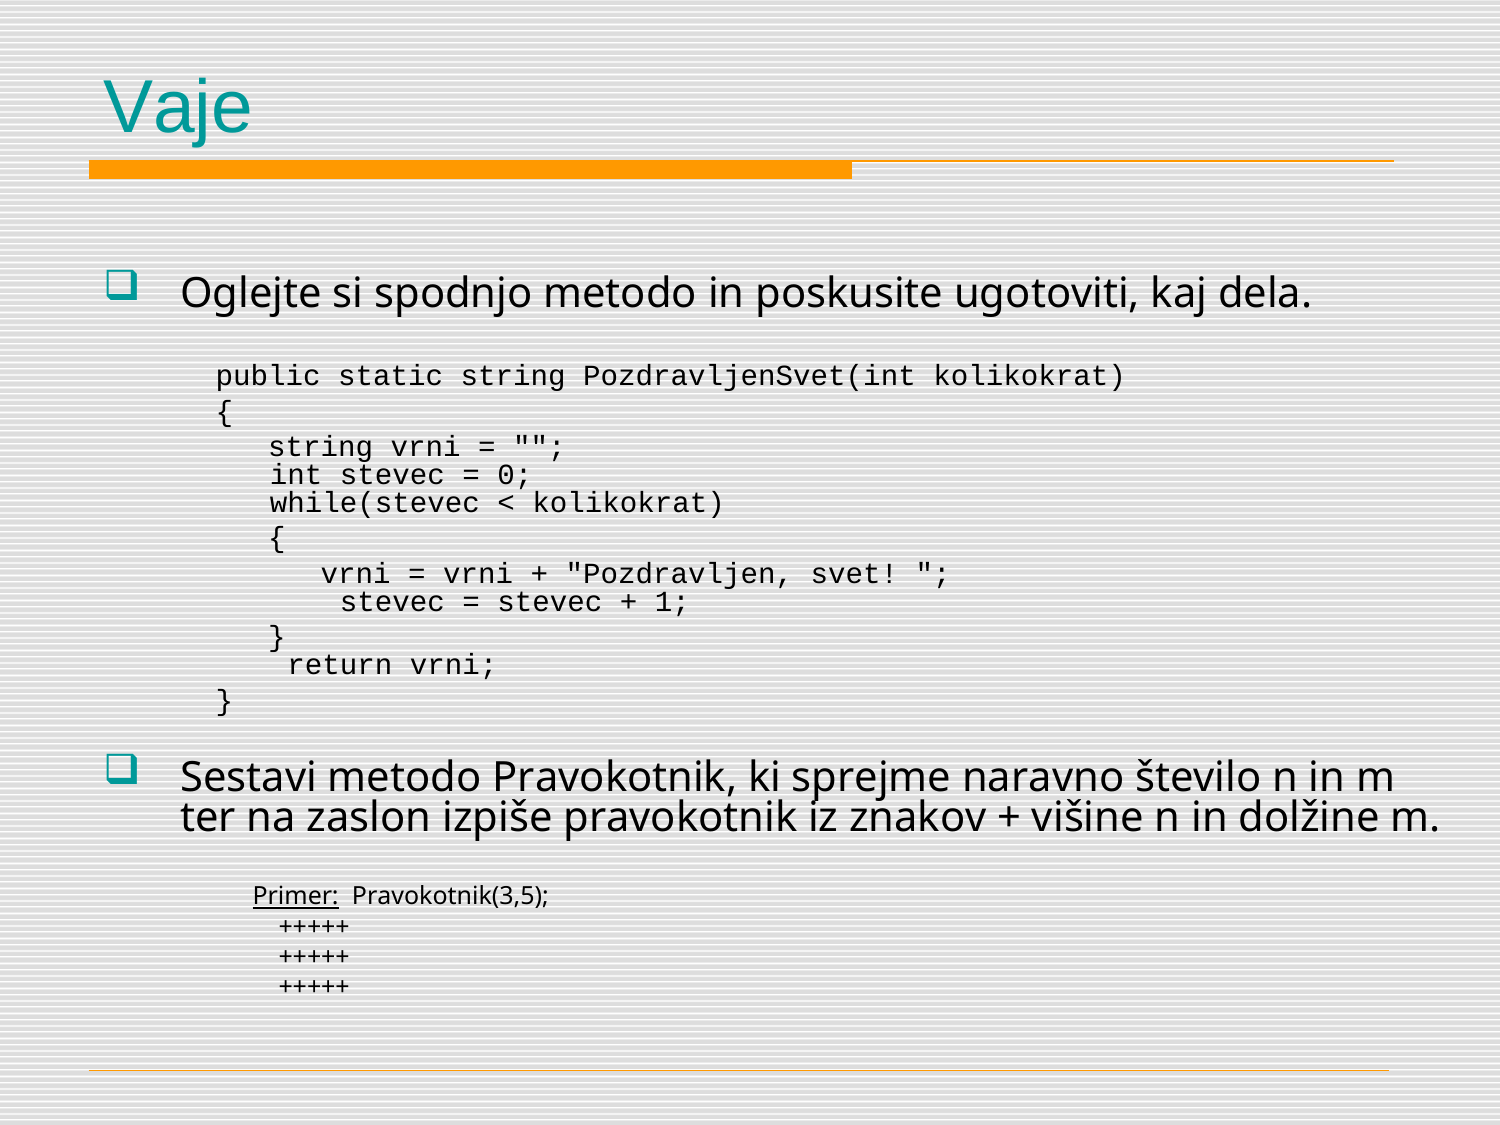

# Vaje
Oglejte si spodnjo metodo in poskusite ugotoviti, kaj dela.
 public static string PozdravljenSvet(int kolikokrat)
 {
 string vrni = "";
 int stevec = 0;
 while(stevec < kolikokrat)
 {
 vrni = vrni + "Pozdravljen, svet! ";
 stevec = stevec + 1;
 }
 return vrni;
 }
Sestavi metodo Pravokotnik, ki sprejme naravno število n in m ter na zaslon izpiše pravokotnik iz znakov + višine n in dolžine m.
Primer:  Pravokotnik(3,5);
    +++++
 +++++
 +++++